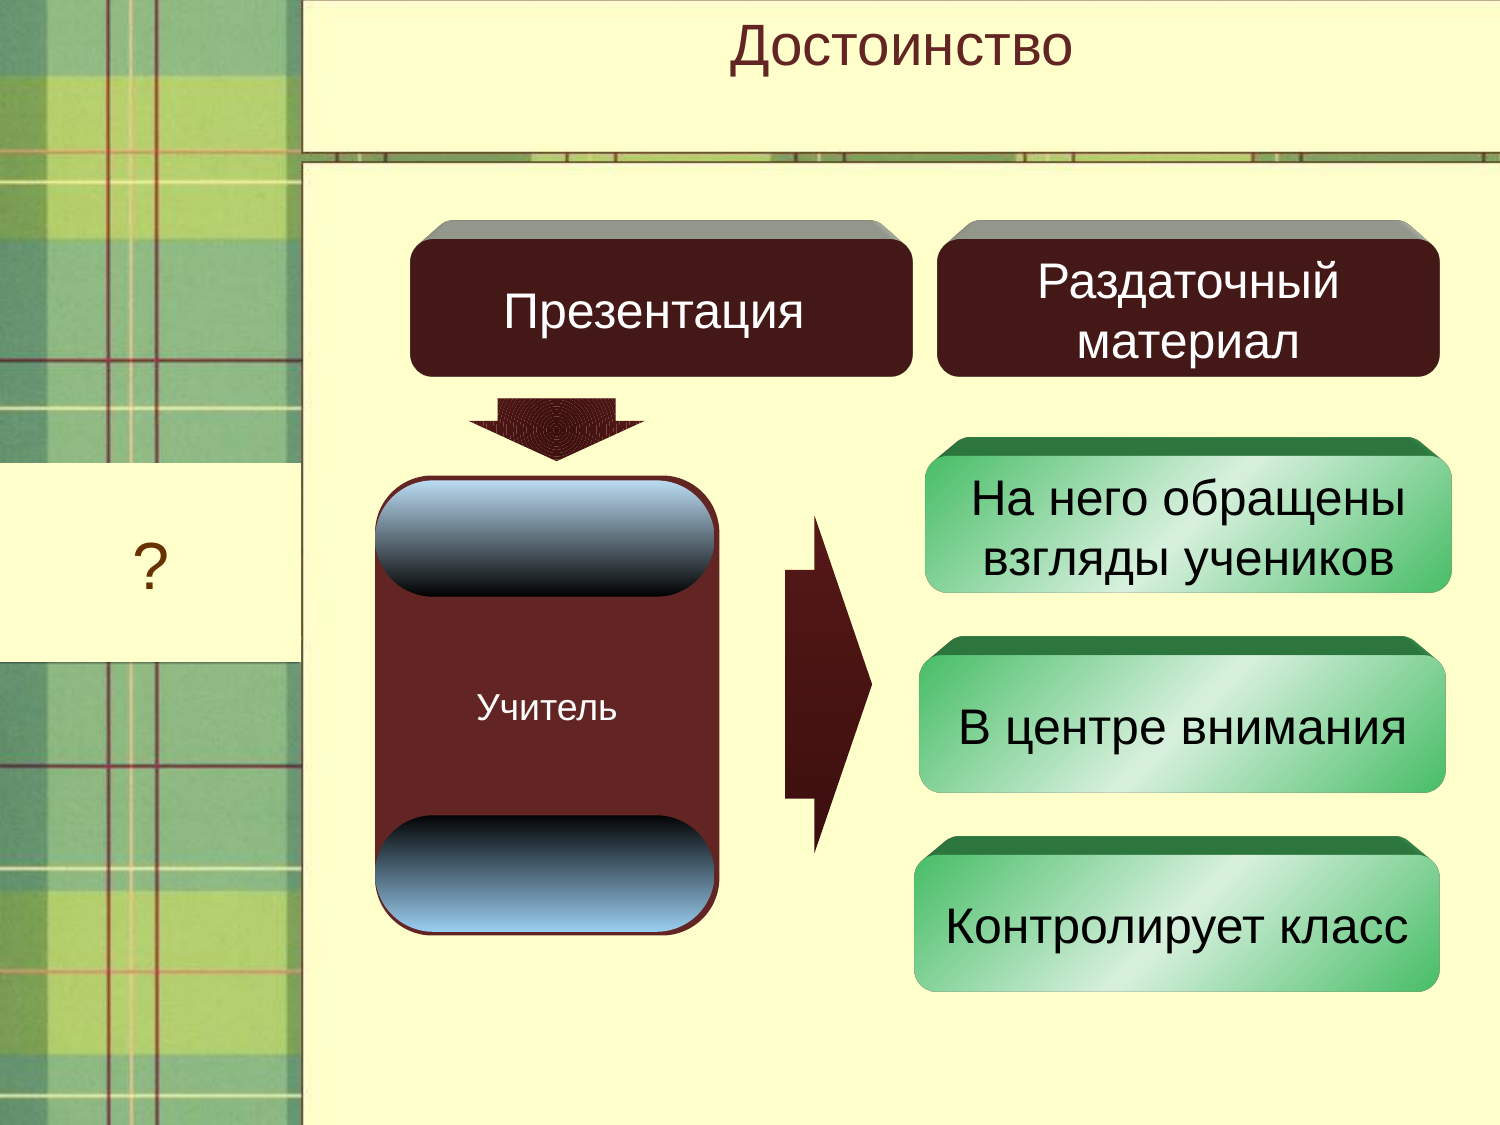

Достоинство
Презентация
Раздаточный
материал
На него обращены
взгляды учеников
?
Учитель
В центре внимания
Контролирует класс